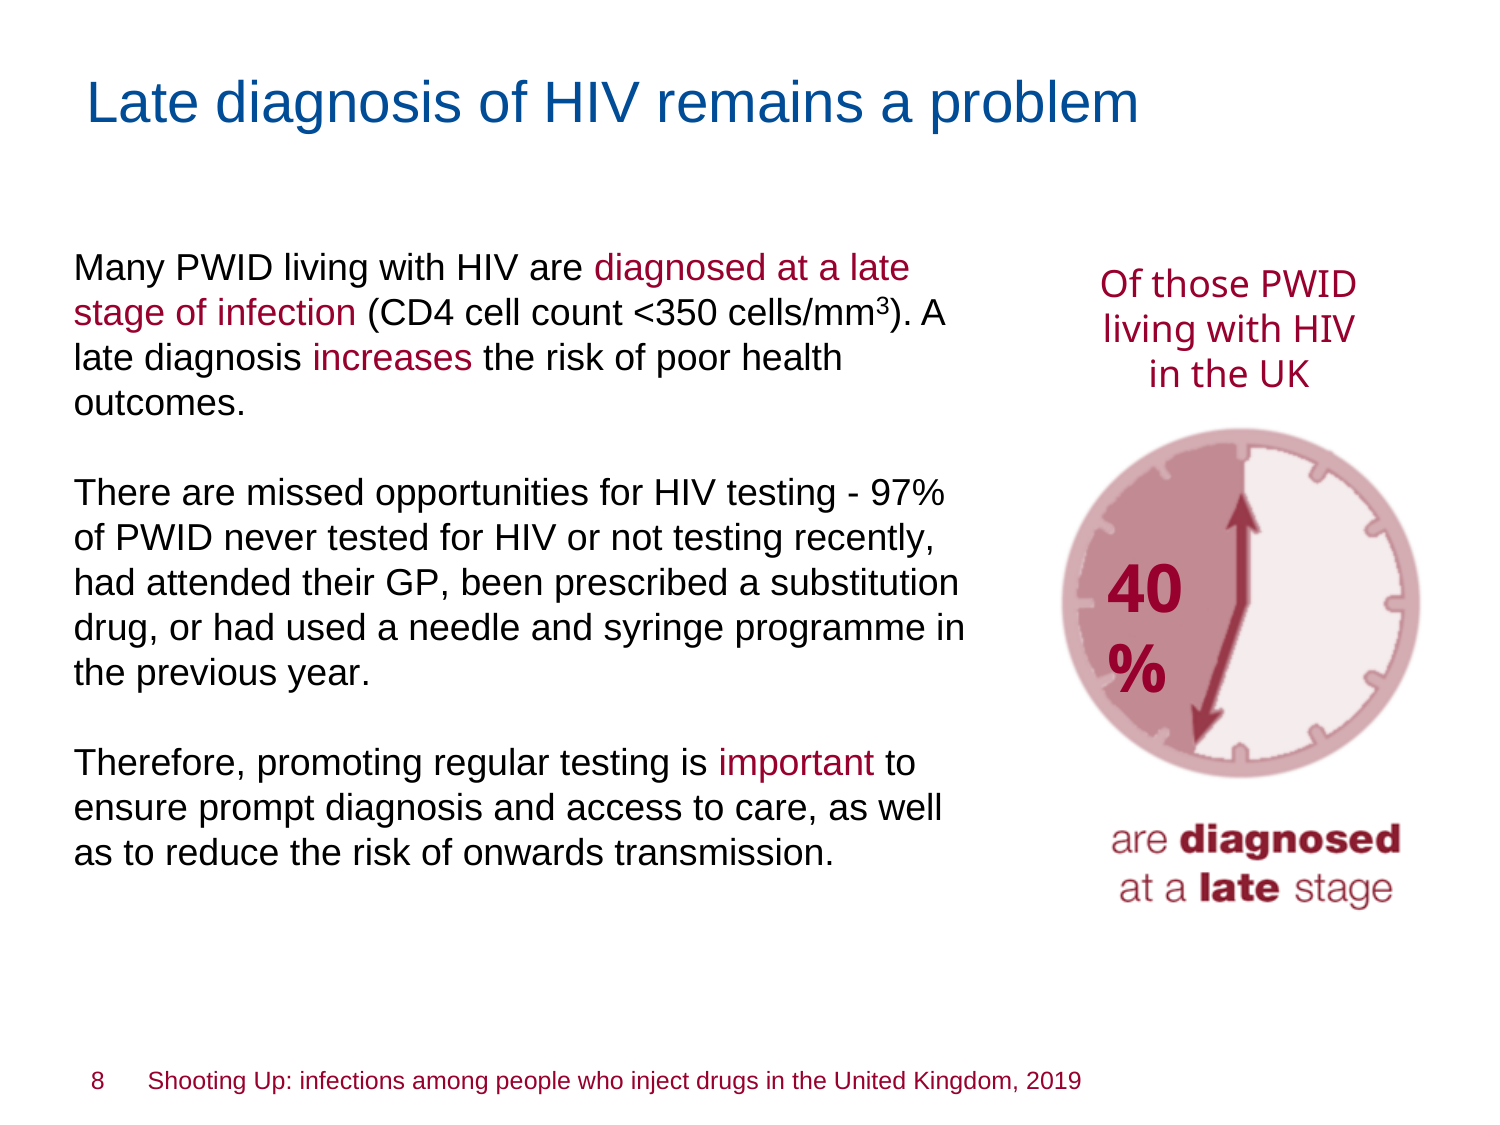

Late diagnosis of HIV remains a problem
Many PWID living with HIV are diagnosed at a late stage of infection (CD4 cell count <350 cells/mm3). A late diagnosis increases the risk of poor health outcomes.
There are missed opportunities for HIV testing - 97% of PWID never tested for HIV or not testing recently, had attended their GP, been prescribed a substitution drug, or had used a needle and syringe programme in the previous year.
Therefore, promoting regular testing is important to ensure prompt diagnosis and access to care, as well as to reduce the risk of onwards transmission.
Of those PWID living with HIV in the UK
40%
Shooting Up: infections among people who inject drugs in the United Kingdom, 2019